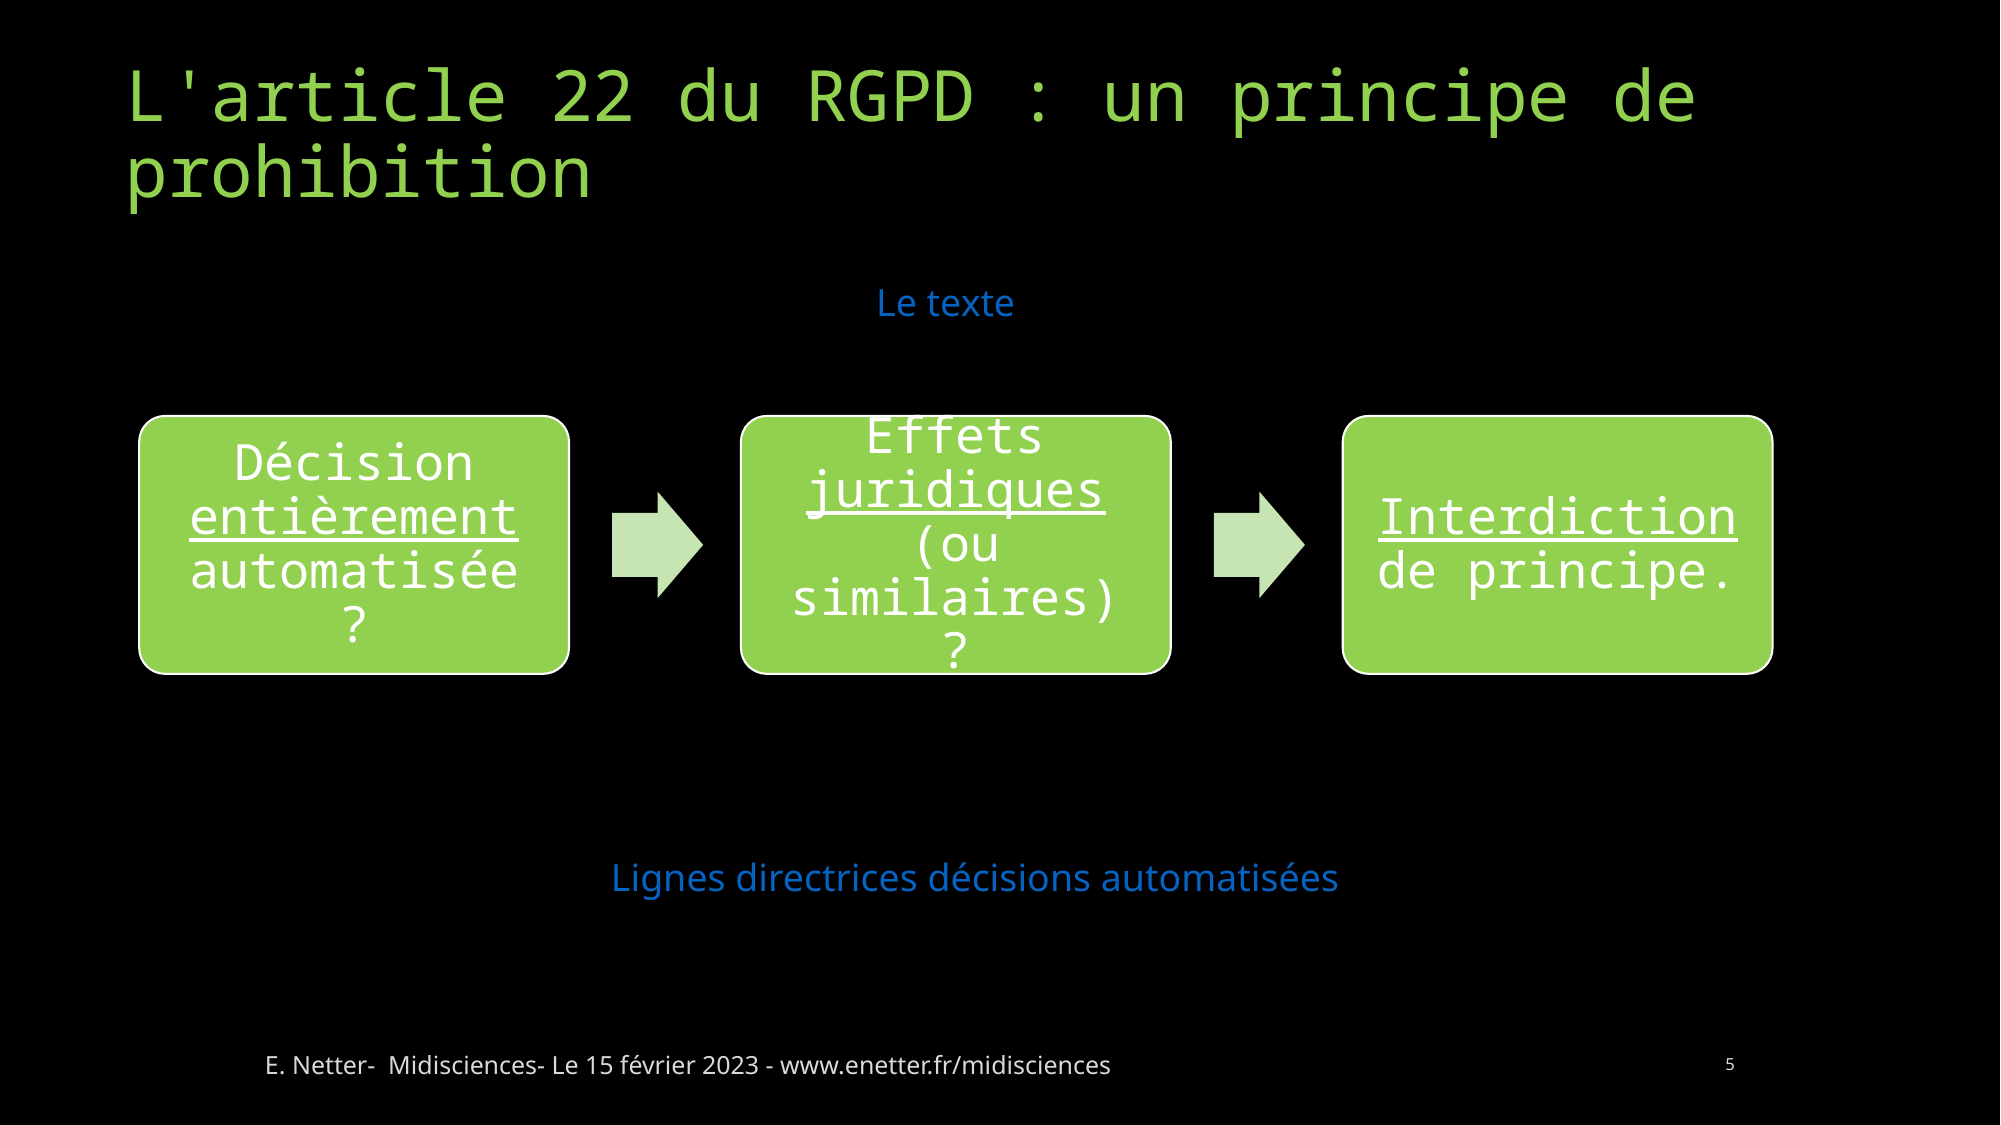

# L'article 22 du RGPD : un principe de prohibition
Le texte
Décision entièrement automatisée ?
Effets juridiques (ou similaires) ?
Interdiction de principe.
Lignes directrices décisions automatisées
E. Netter- Midisciences- Le 15 février 2023 - www.enetter.fr/midisciences